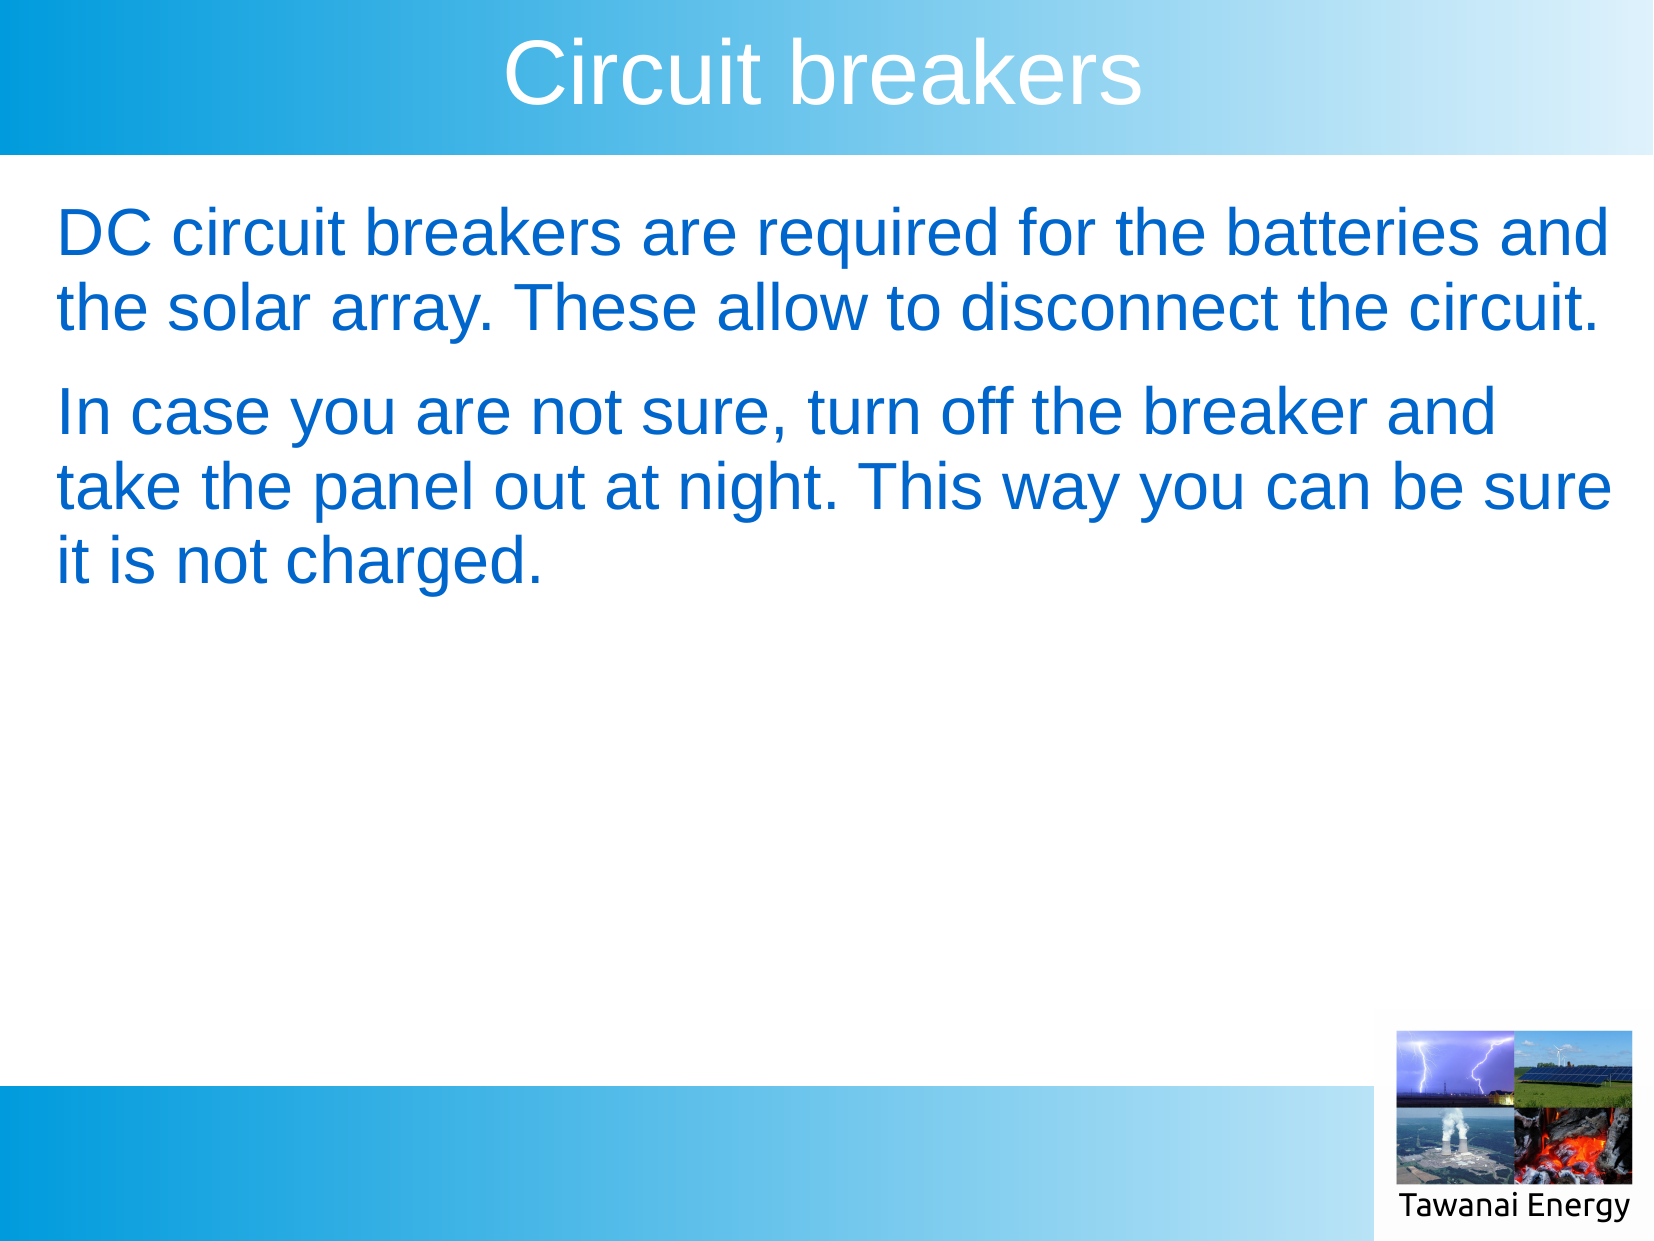

# Circuit breakers
DC circuit breakers are required for the batteries and the solar array. These allow to disconnect the circuit.
In case you are not sure, turn off the breaker and take the panel out at night. This way you can be sure it is not charged.